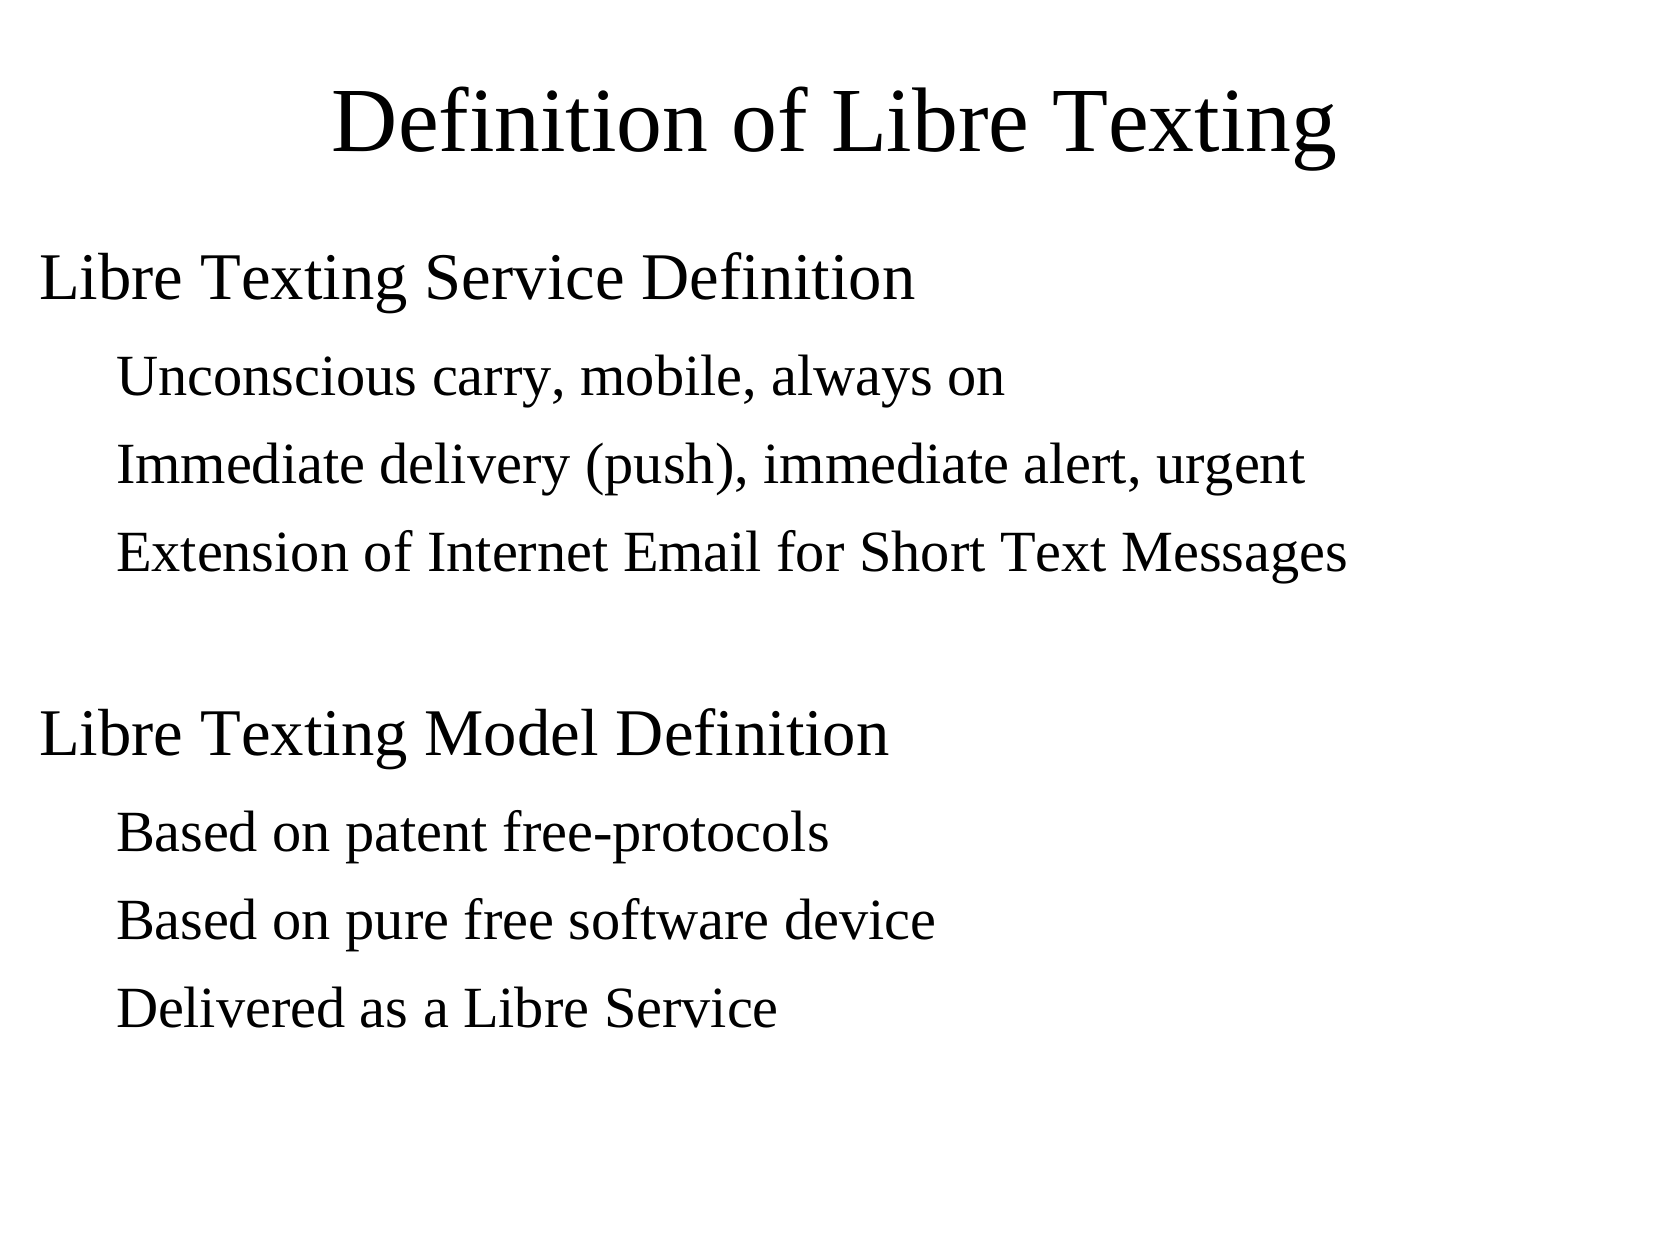

# Definition of Libre Texting
Libre Texting Service Definition
Unconscious carry, mobile, always on
Immediate delivery (push), immediate alert, urgent
Extension of Internet Email for Short Text Messages
Libre Texting Model Definition
Based on patent free-protocols
Based on pure free software device
Delivered as a Libre Service